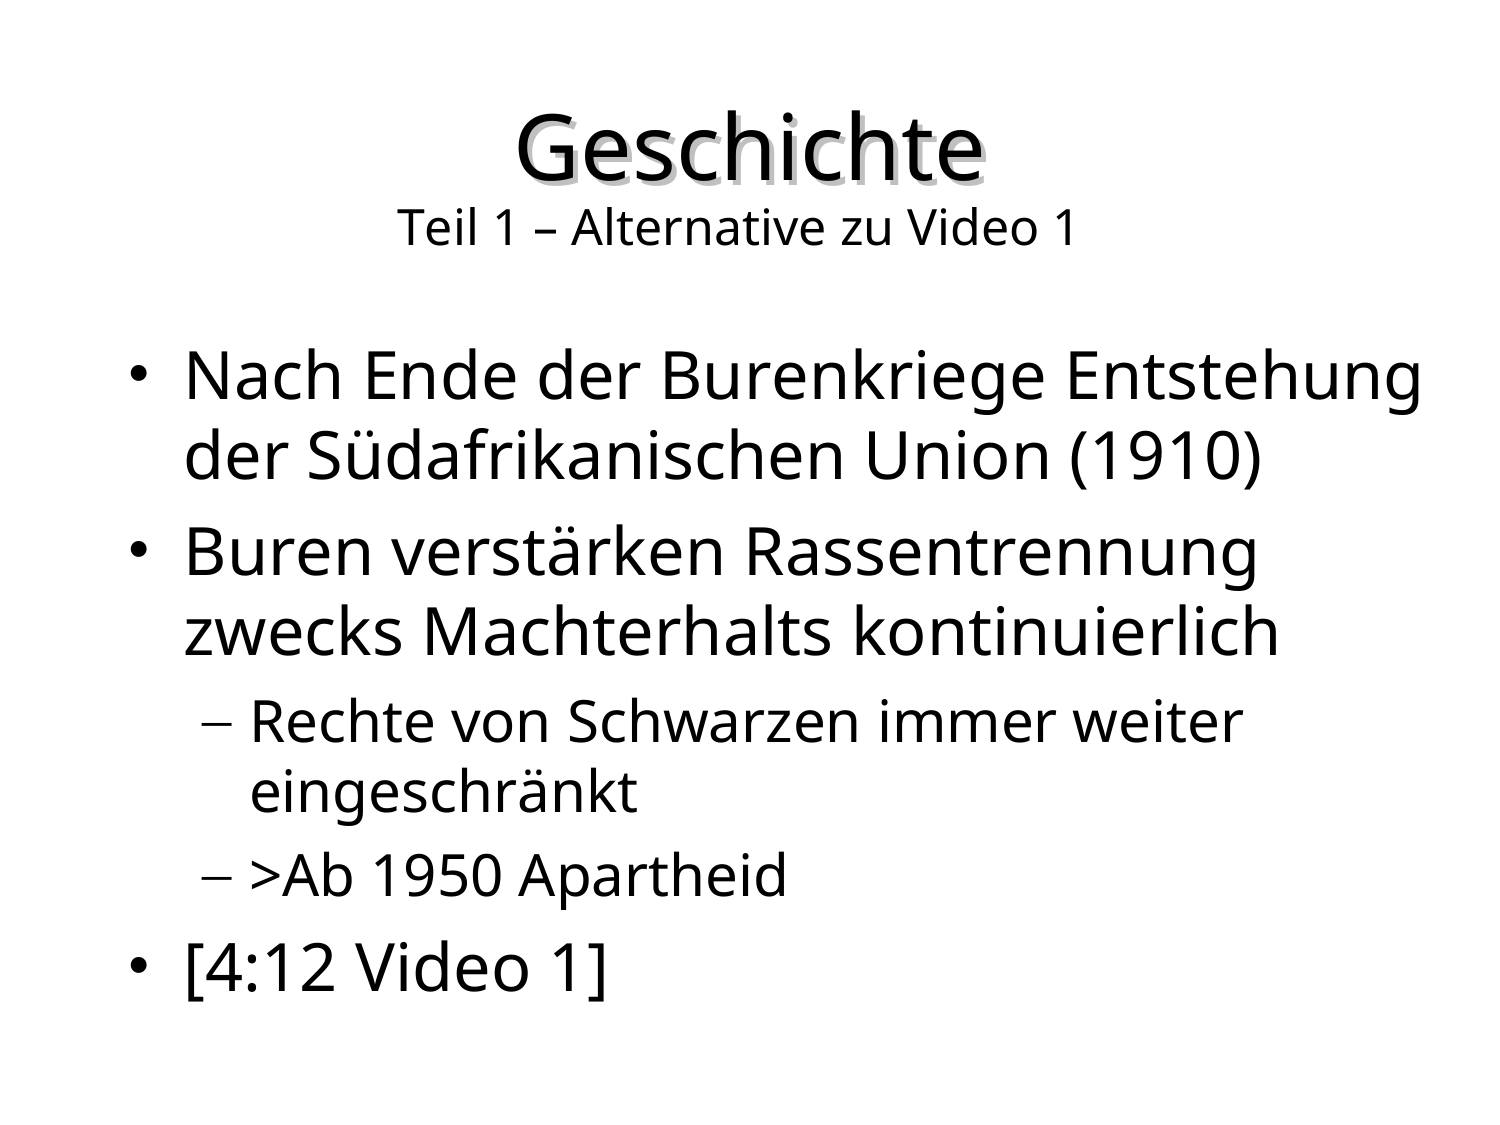

# Geschichte
Teil 1 – Alternative zu Video 1
Nach Ende der Burenkriege Entstehung der Südafrikanischen Union (1910)
Buren verstärken Rassentrennung zwecks Machterhalts kontinuierlich
Rechte von Schwarzen immer weiter eingeschränkt
>Ab 1950 Apartheid
[4:12 Video 1]